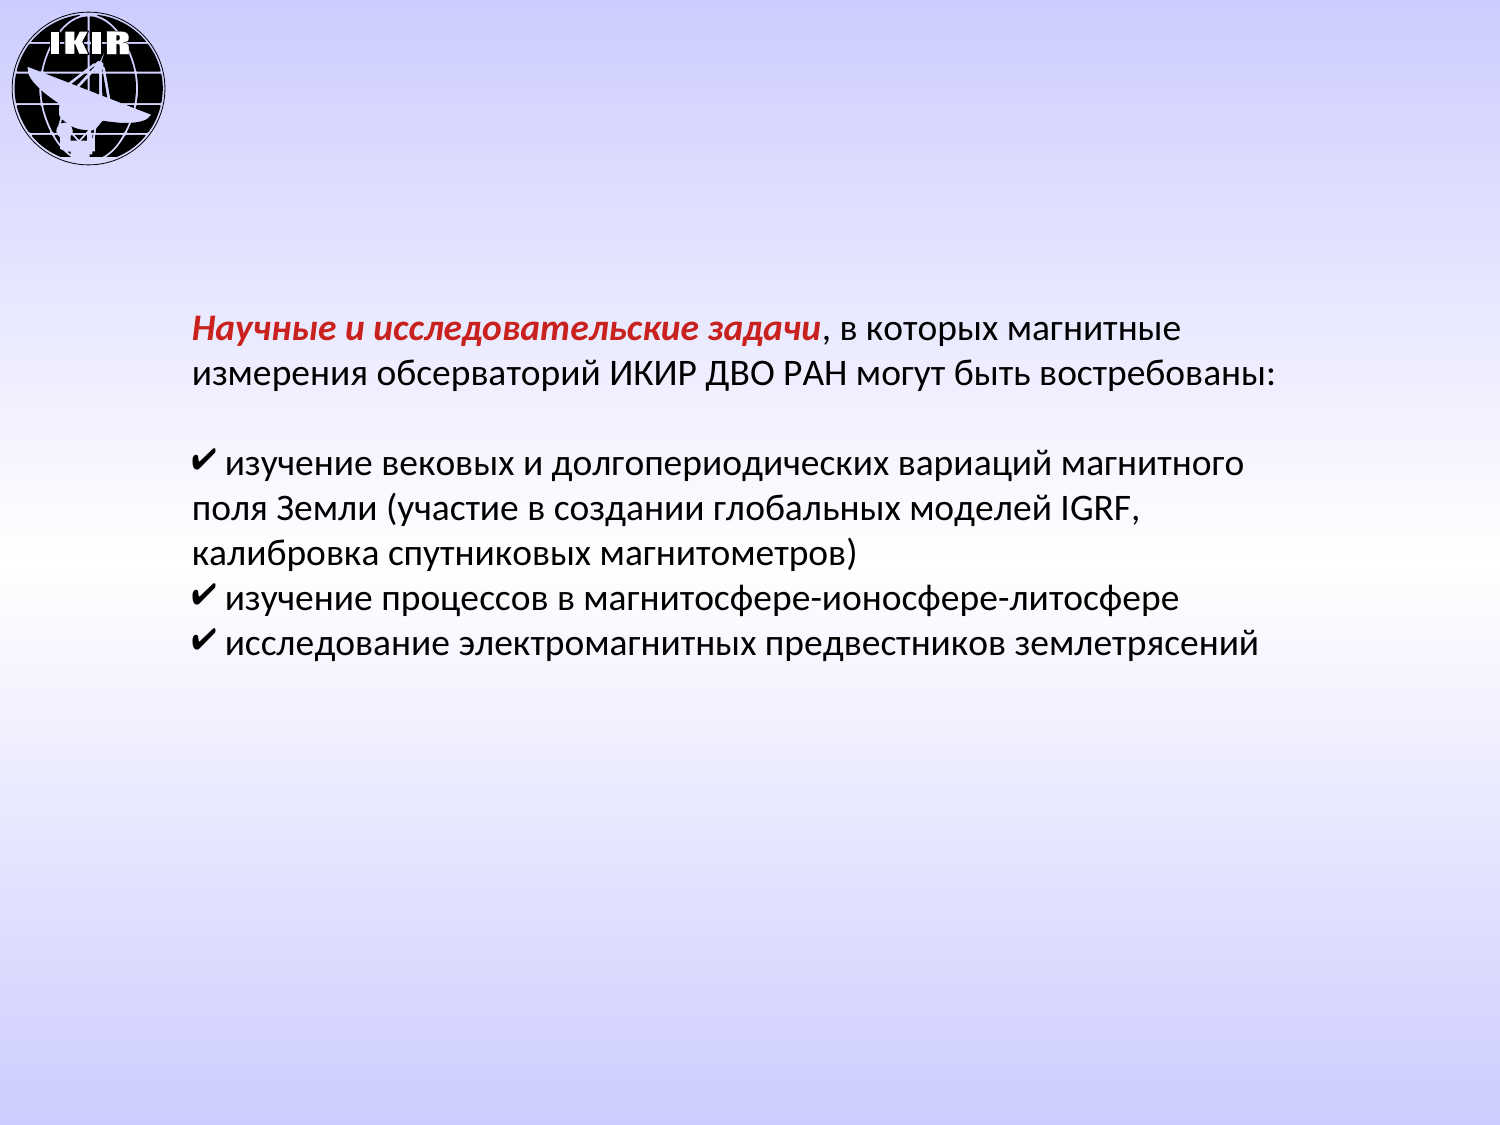

Научные и исследовательские задачи, в которых магнитные измерения обсерваторий ИКИР ДВО РАН могут быть востребованы:
 изучение вековых и долгопериодических вариаций магнитного поля Земли (участие в создании глобальных моделей IGRF, калибровка спутниковых магнитометров)
 изучение процессов в магнитосфере-ионосфере-литосфере
 исследование электромагнитных предвестников землетрясений